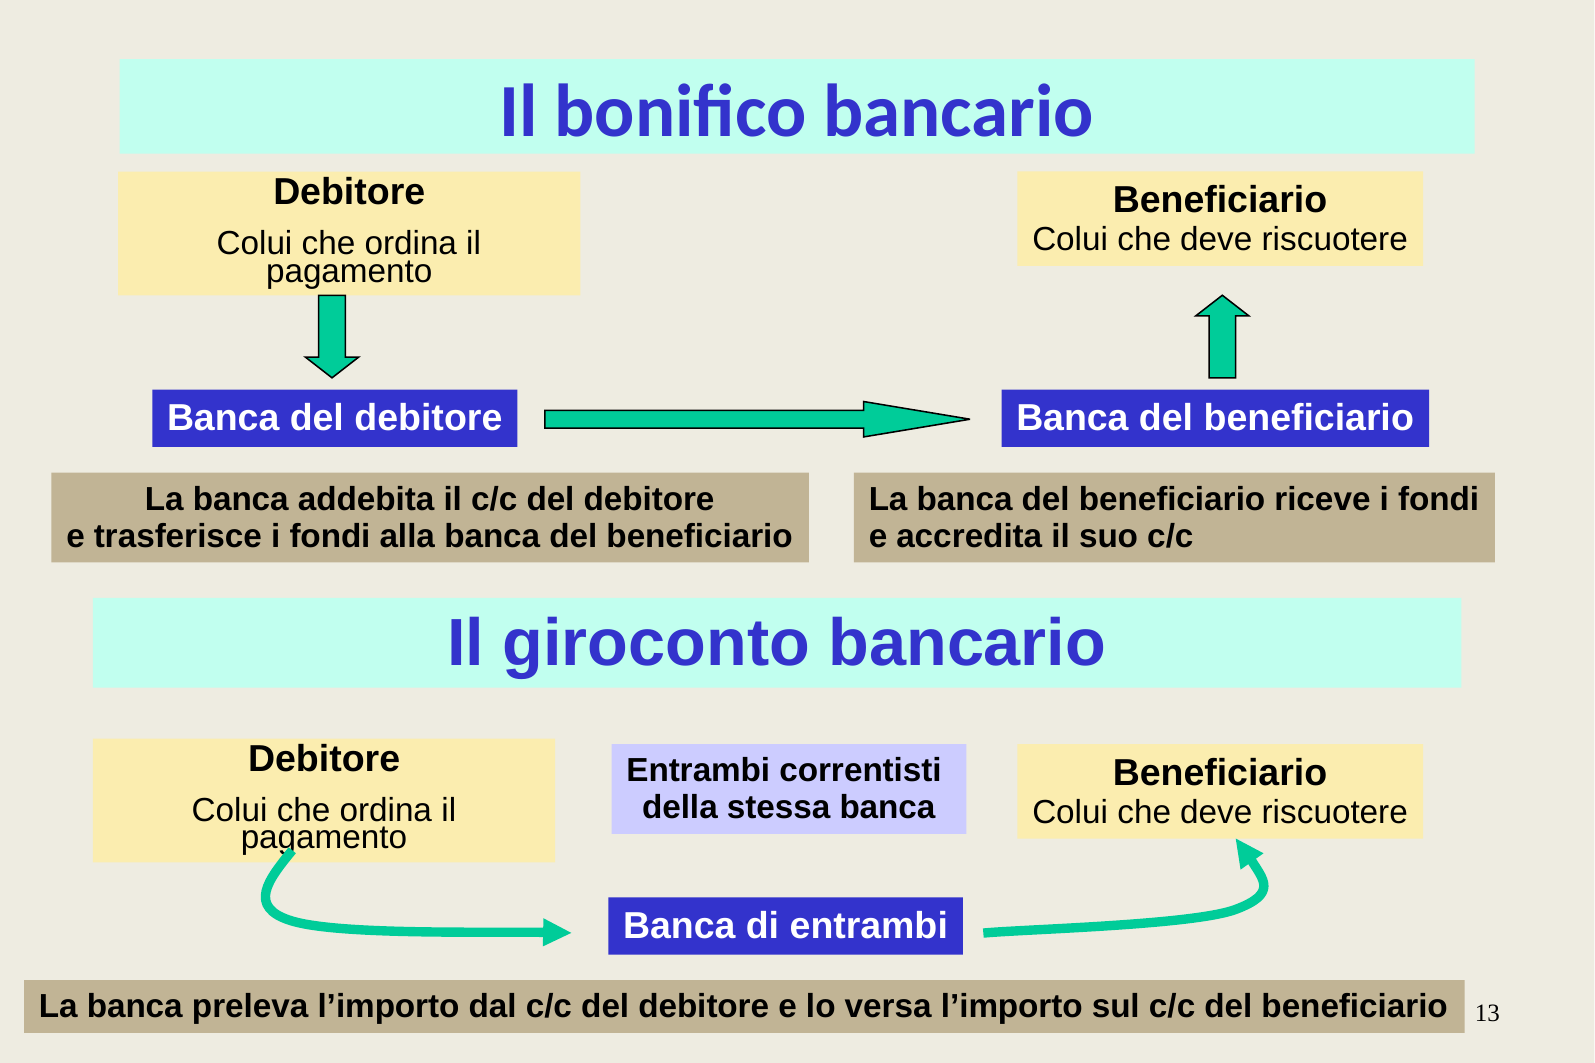

# Il bonifico bancario
Beneficiario
Colui che deve riscuotere
Debitore
Colui che ordina il pagamento
Banca del debitore
Banca del beneficiario
La banca addebita il c/c del debitore
e trasferisce i fondi alla banca del beneficiario
La banca del beneficiario riceve i fondi
e accredita il suo c/c
Il giroconto bancario
Debitore
Colui che ordina il pagamento
Entrambi correntisti
della stessa banca
Beneficiario
Colui che deve riscuotere
Banca di entrambi
La banca preleva l’importo dal c/c del debitore e lo versa l’importo sul c/c del beneficiario